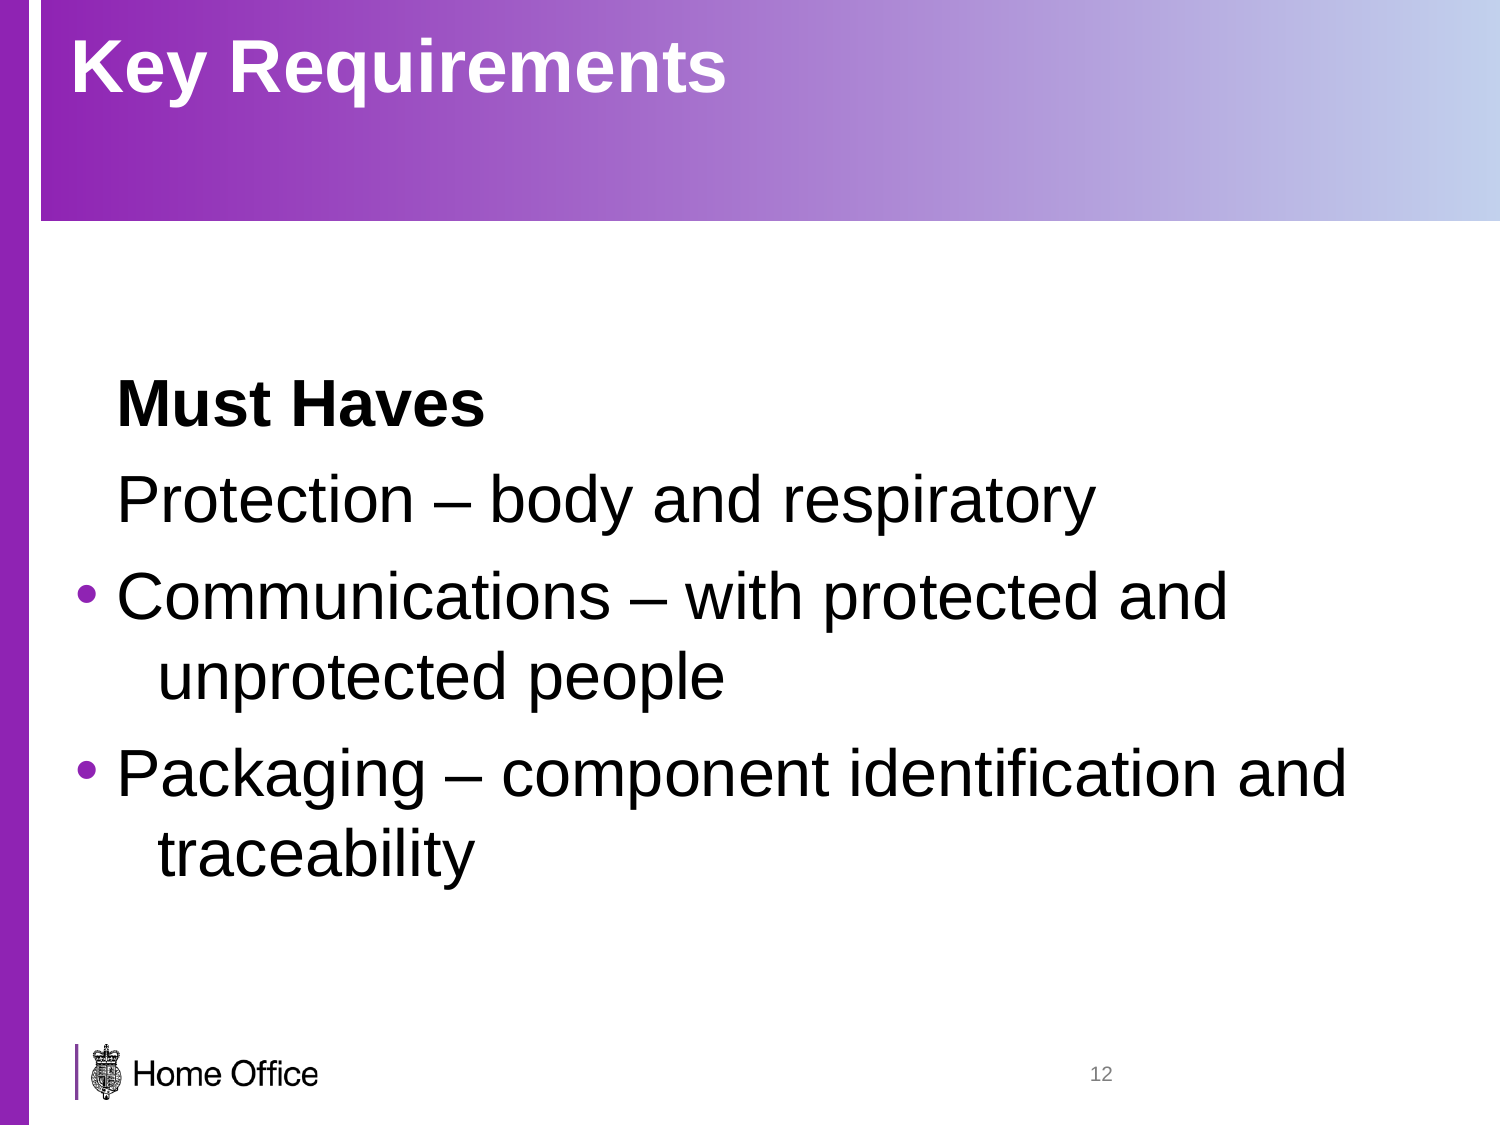

Key Requirements
# Must Haves
Protection – body and respiratory
Communications – with protected and unprotected people
Packaging – component identification and traceability